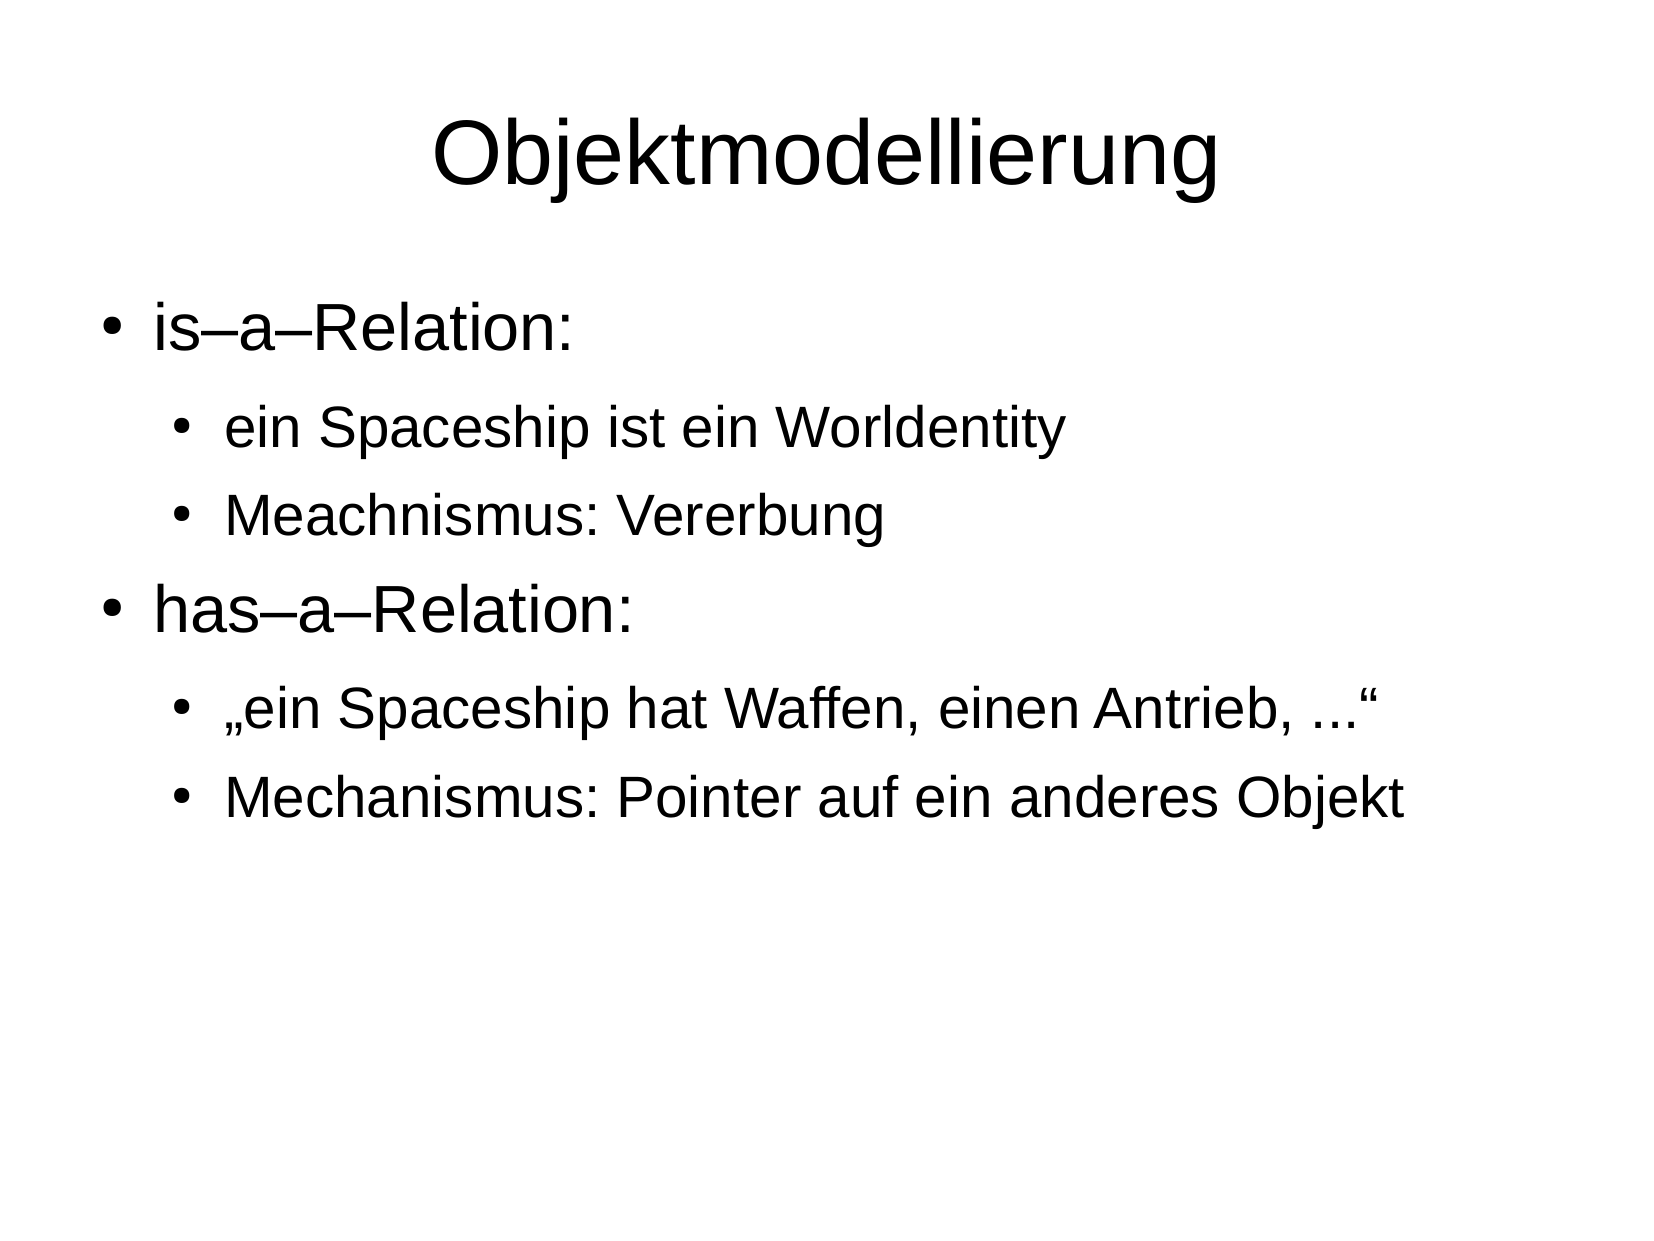

# Objektmodellierung
is–a–Relation:
ein Spaceship ist ein Worldentity
Meachnismus: Vererbung
has–a–Relation:
„ein Spaceship hat Waffen, einen Antrieb, ...“
Mechanismus: Pointer auf ein anderes Objekt